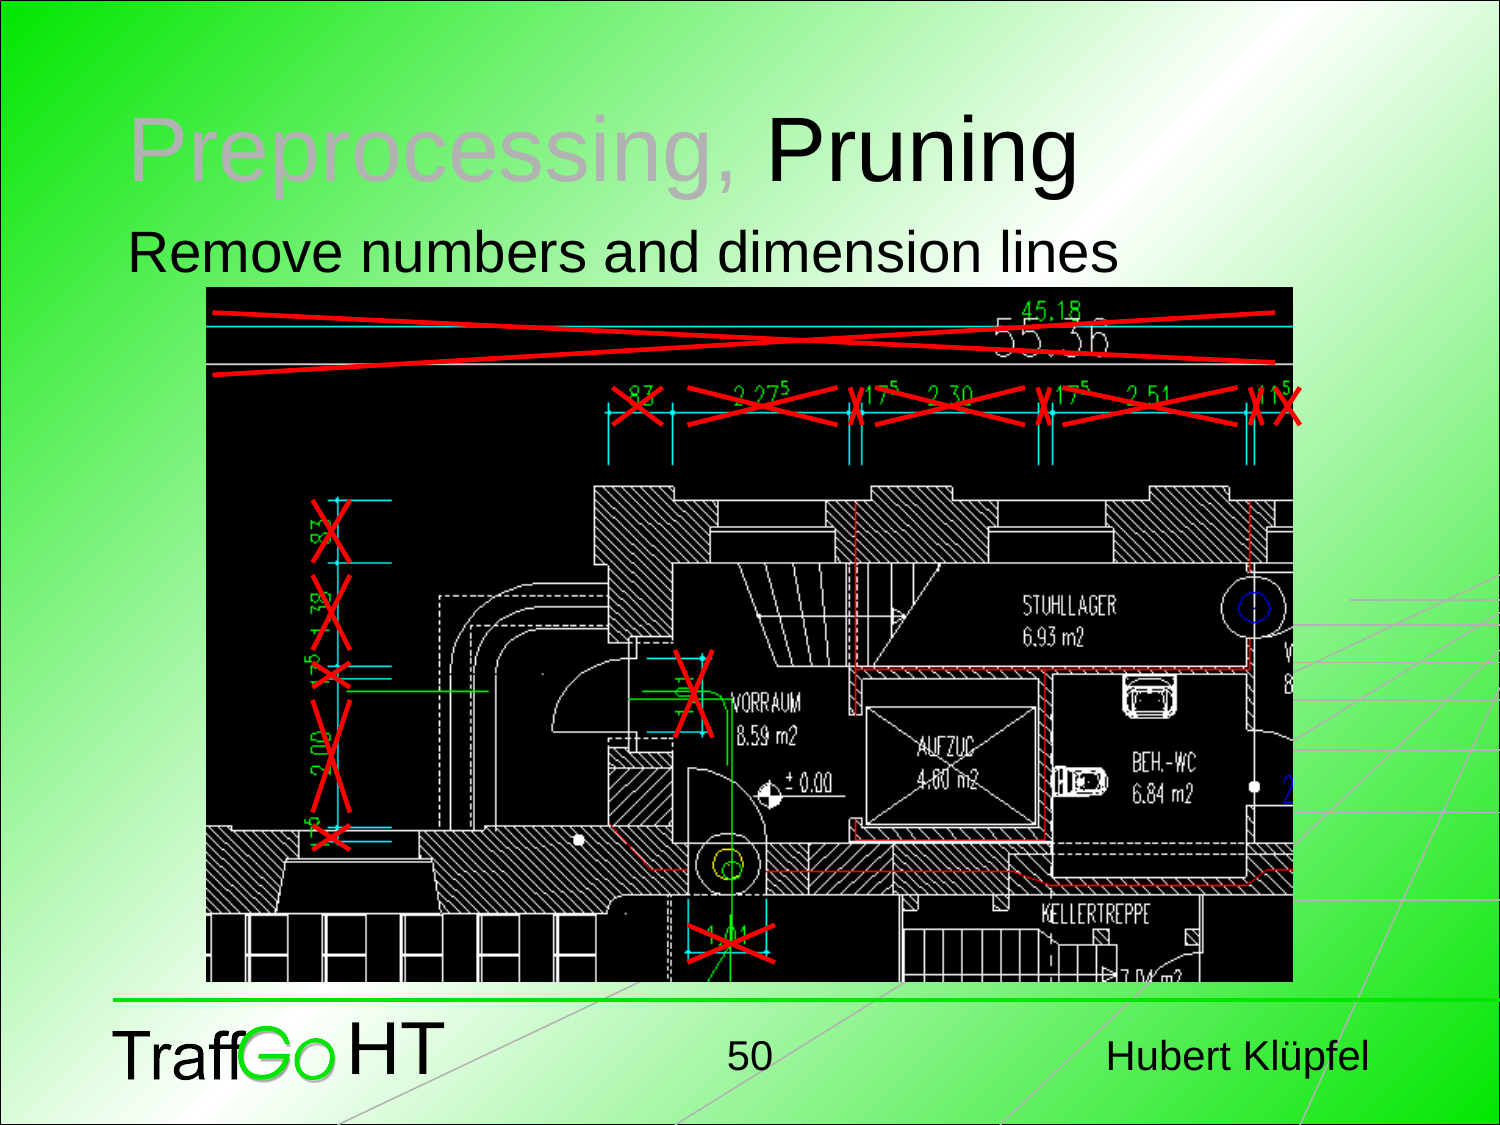

# Preprocessing, Pruning
Remove numbers and dimension lines